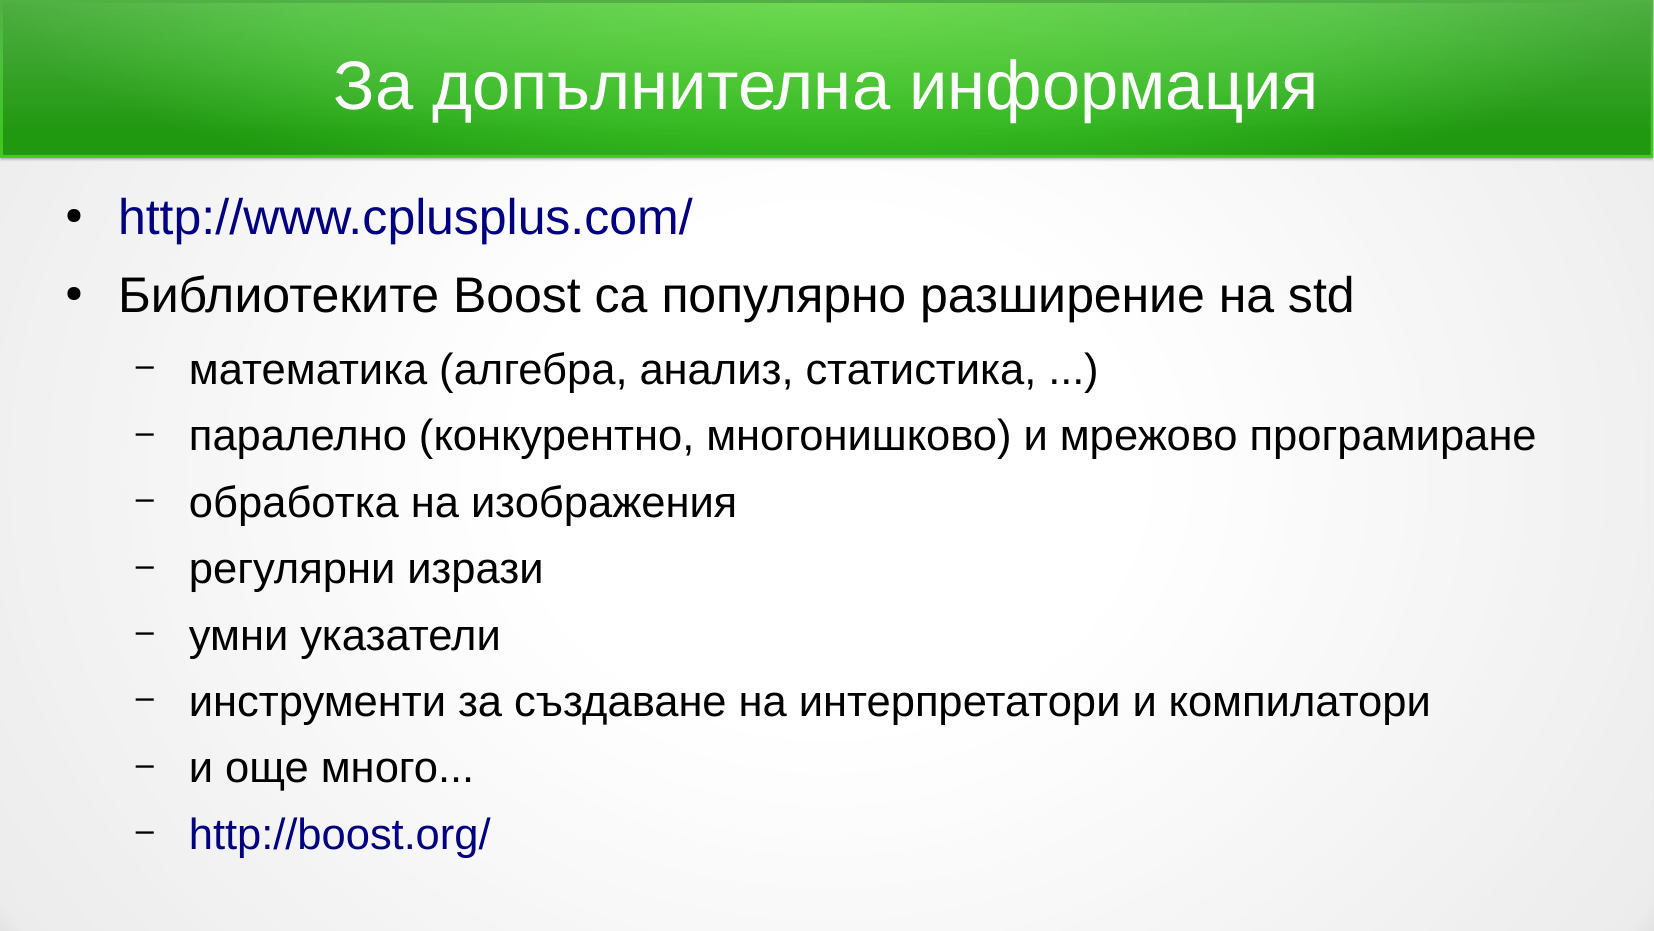

# За допълнителна информация
http://www.cplusplus.com/
Библиотеките Boost са популярно разширение на std
математика (алгебра, анализ, статистика, ...)
паралелно (конкурентно, многонишково) и мрежово програмиране
обработка на изображения
регулярни изрази
умни указатели
инструменти за създаване на интерпретатори и компилатори
и още много...
http://boost.org/